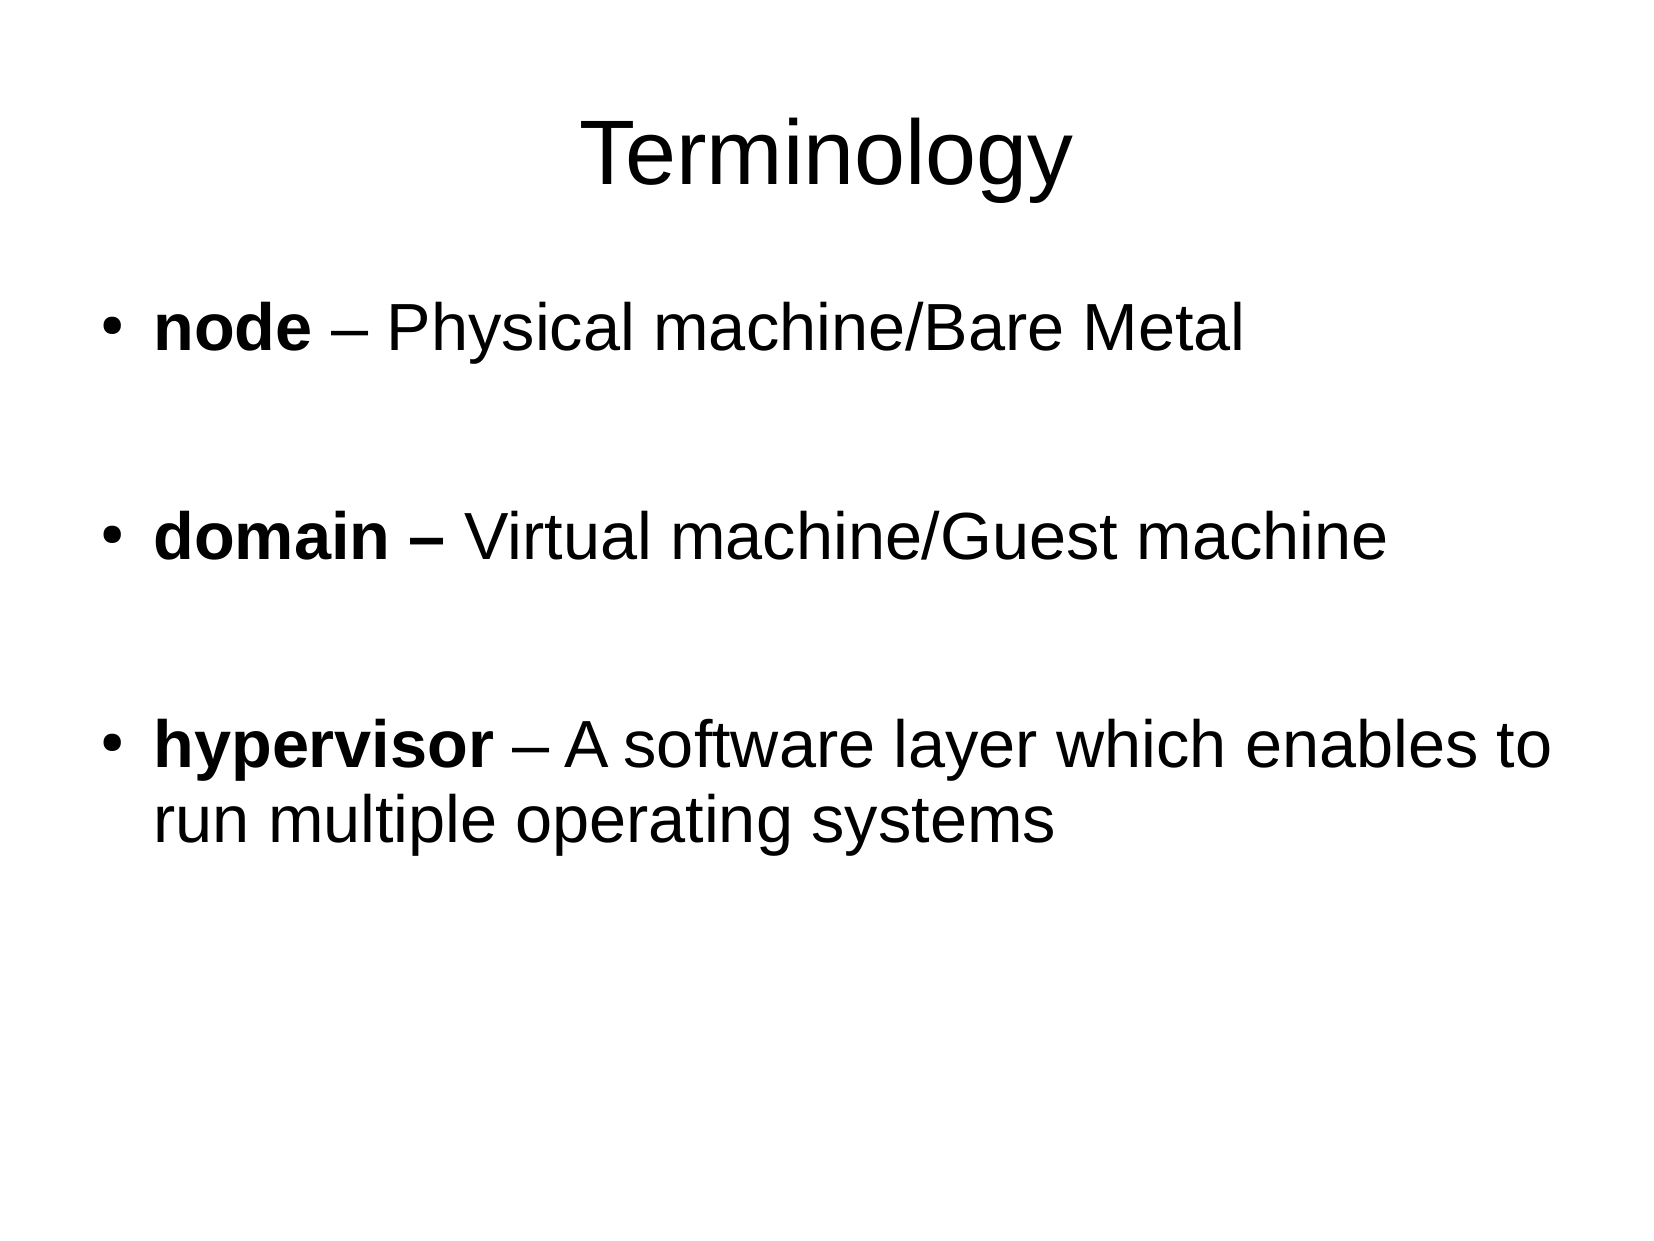

# Terminology
node – Physical machine/Bare Metal
domain – Virtual machine/Guest machine
hypervisor – A software layer which enables to run multiple operating systems